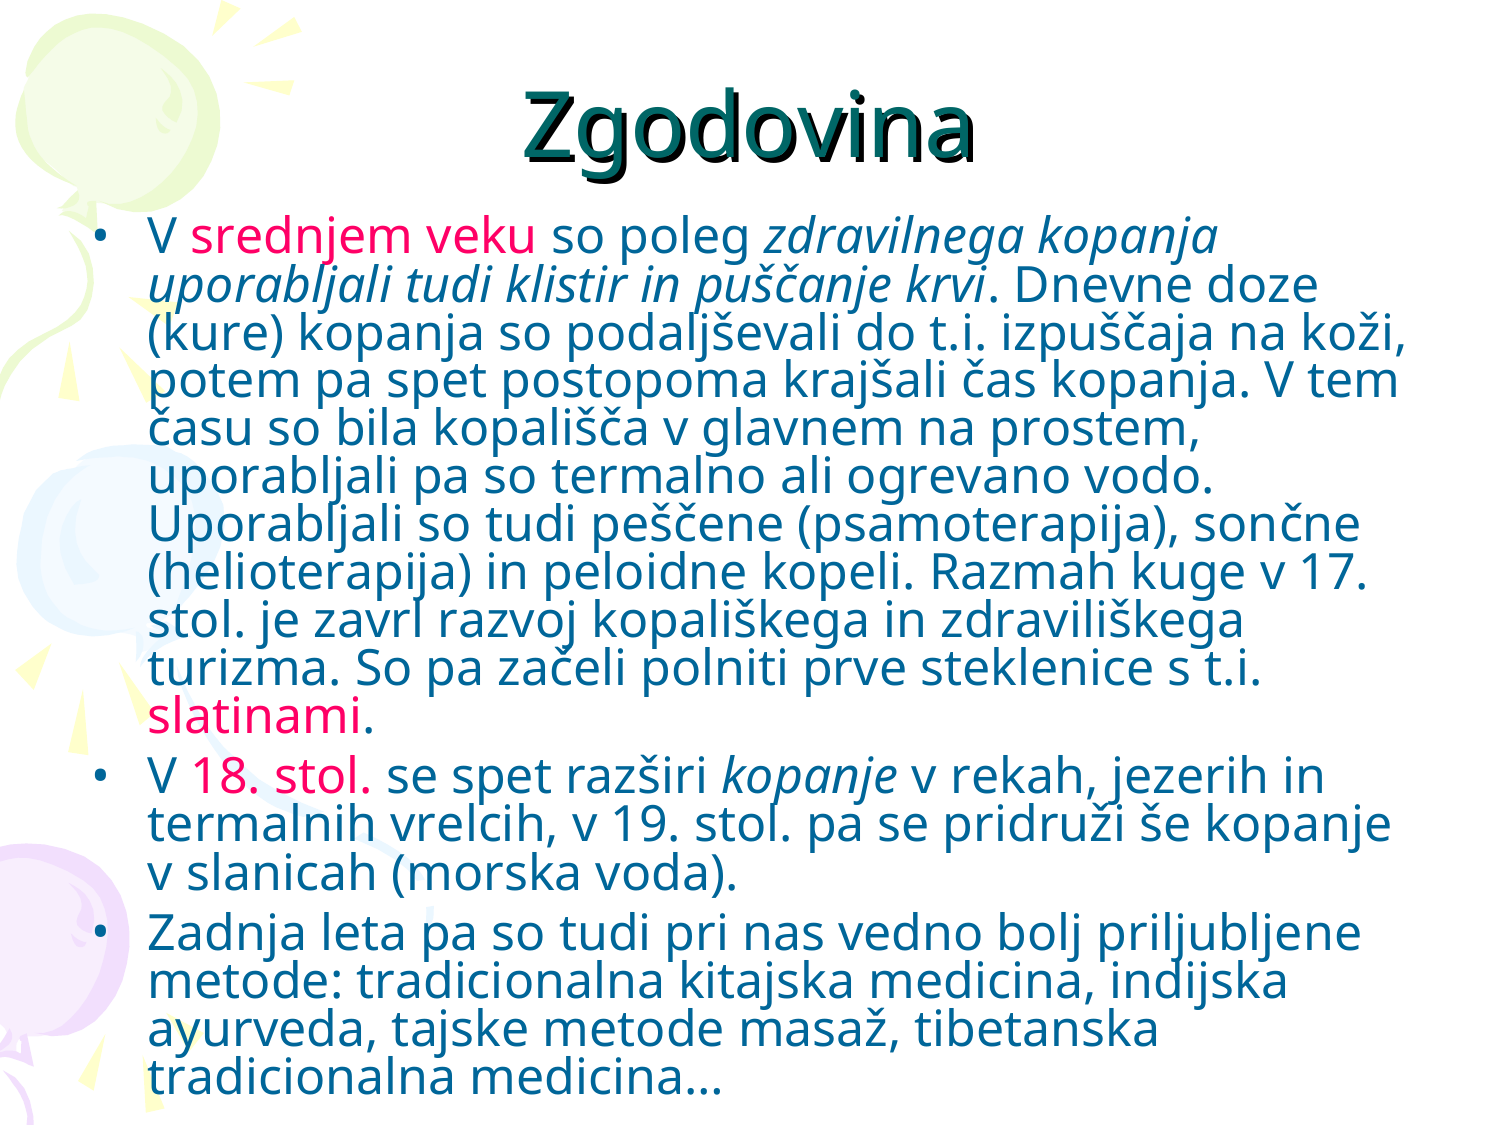

# Zgodovina
V srednjem veku so poleg zdravilnega kopanja uporabljali tudi klistir in puščanje krvi. Dnevne doze (kure) kopanja so podaljševali do t.i. izpuščaja na koži, potem pa spet postopoma krajšali čas kopanja. V tem času so bila kopališča v glavnem na prostem, uporabljali pa so termalno ali ogrevano vodo. Uporabljali so tudi peščene (psamoterapija), sončne (helioterapija) in peloidne kopeli. Razmah kuge v 17. stol. je zavrl razvoj kopališkega in zdraviliškega turizma. So pa začeli polniti prve steklenice s t.i. slatinami.
V 18. stol. se spet razširi kopanje v rekah, jezerih in termalnih vrelcih, v 19. stol. pa se pridruži še kopanje v slanicah (morska voda).
Zadnja leta pa so tudi pri nas vedno bolj priljubljene metode: tradicionalna kitajska medicina, indijska ayurveda, tajske metode masaž, tibetanska tradicionalna medicina…